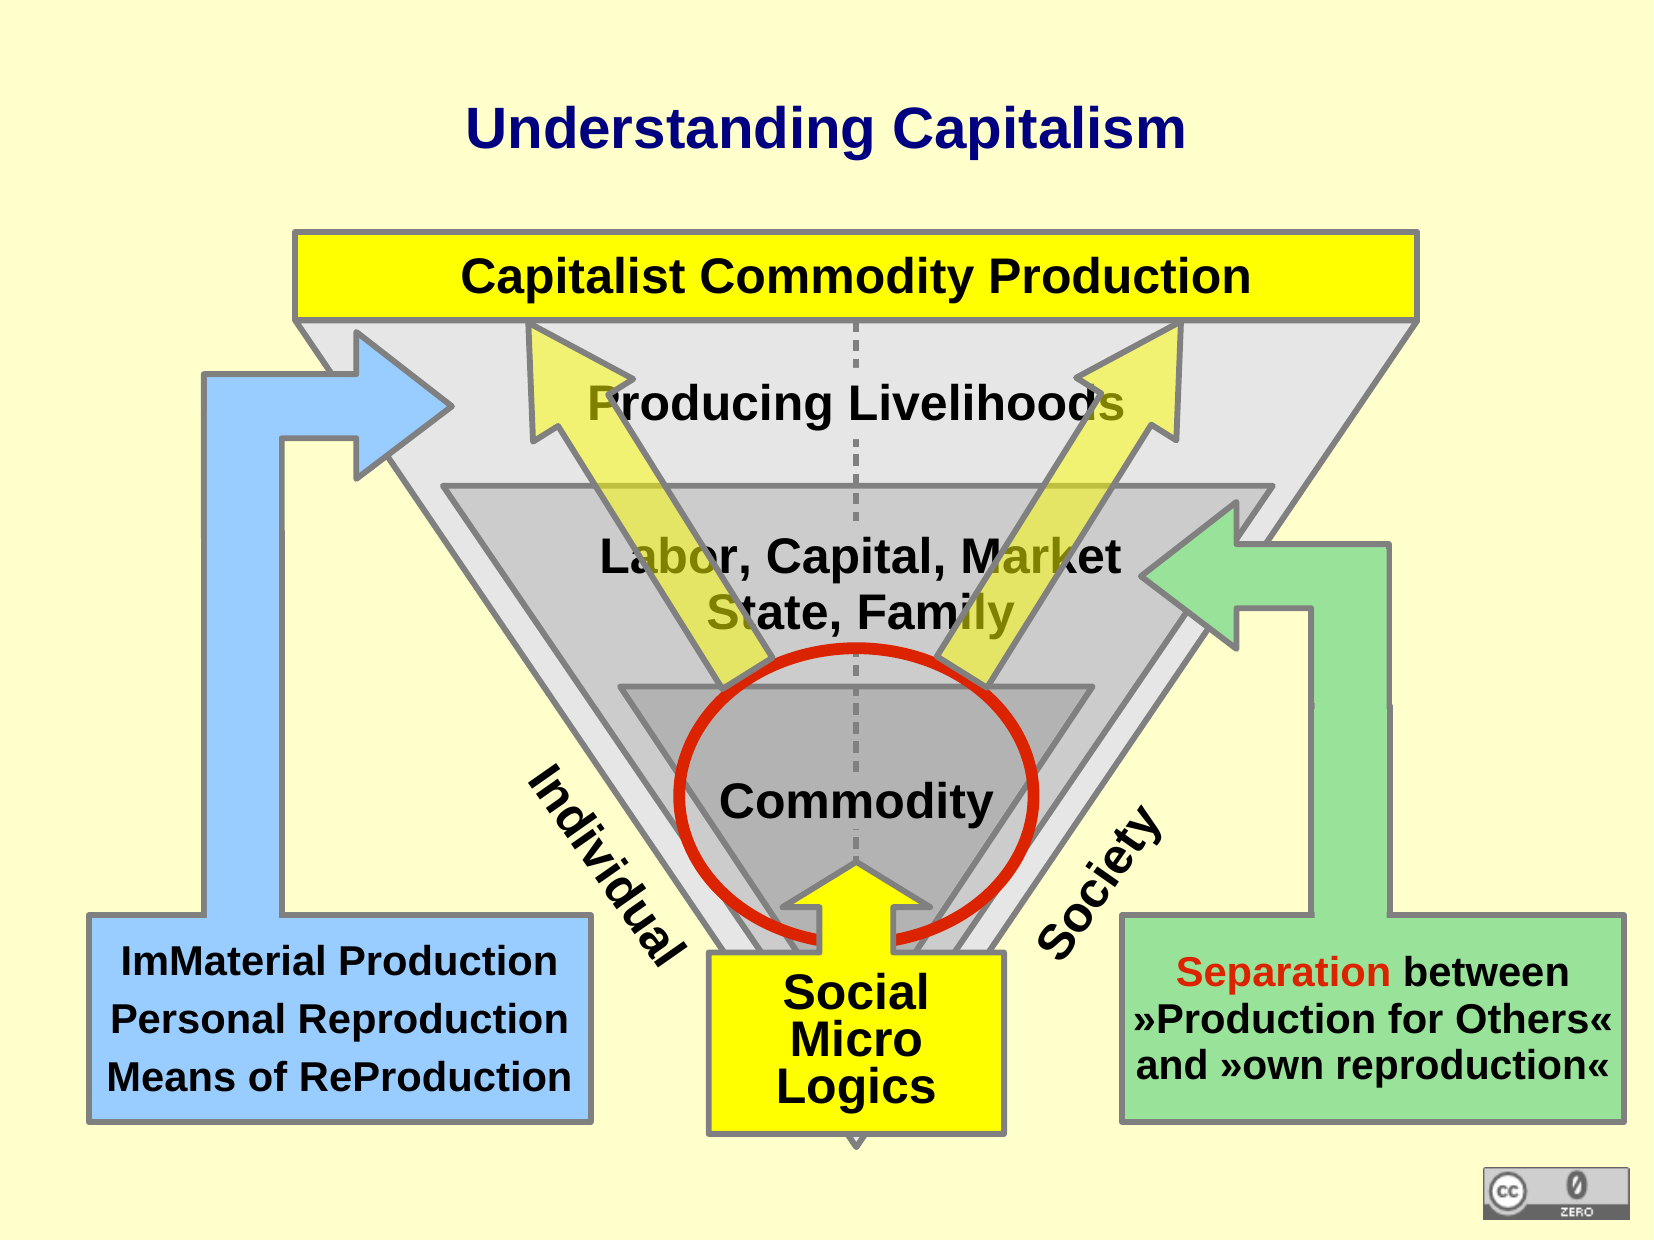

# Understanding Capitalism
Capitalist Commodity Production
Producing Livelihoods
Labor, Capital, Market
State, Family
Commodity
Individual
Society
Social
Micro
Logics
ImMaterial Production
Personal Reproduction
Means of ReProduction
Separation between
»Production for Others«
and »own reproduction«